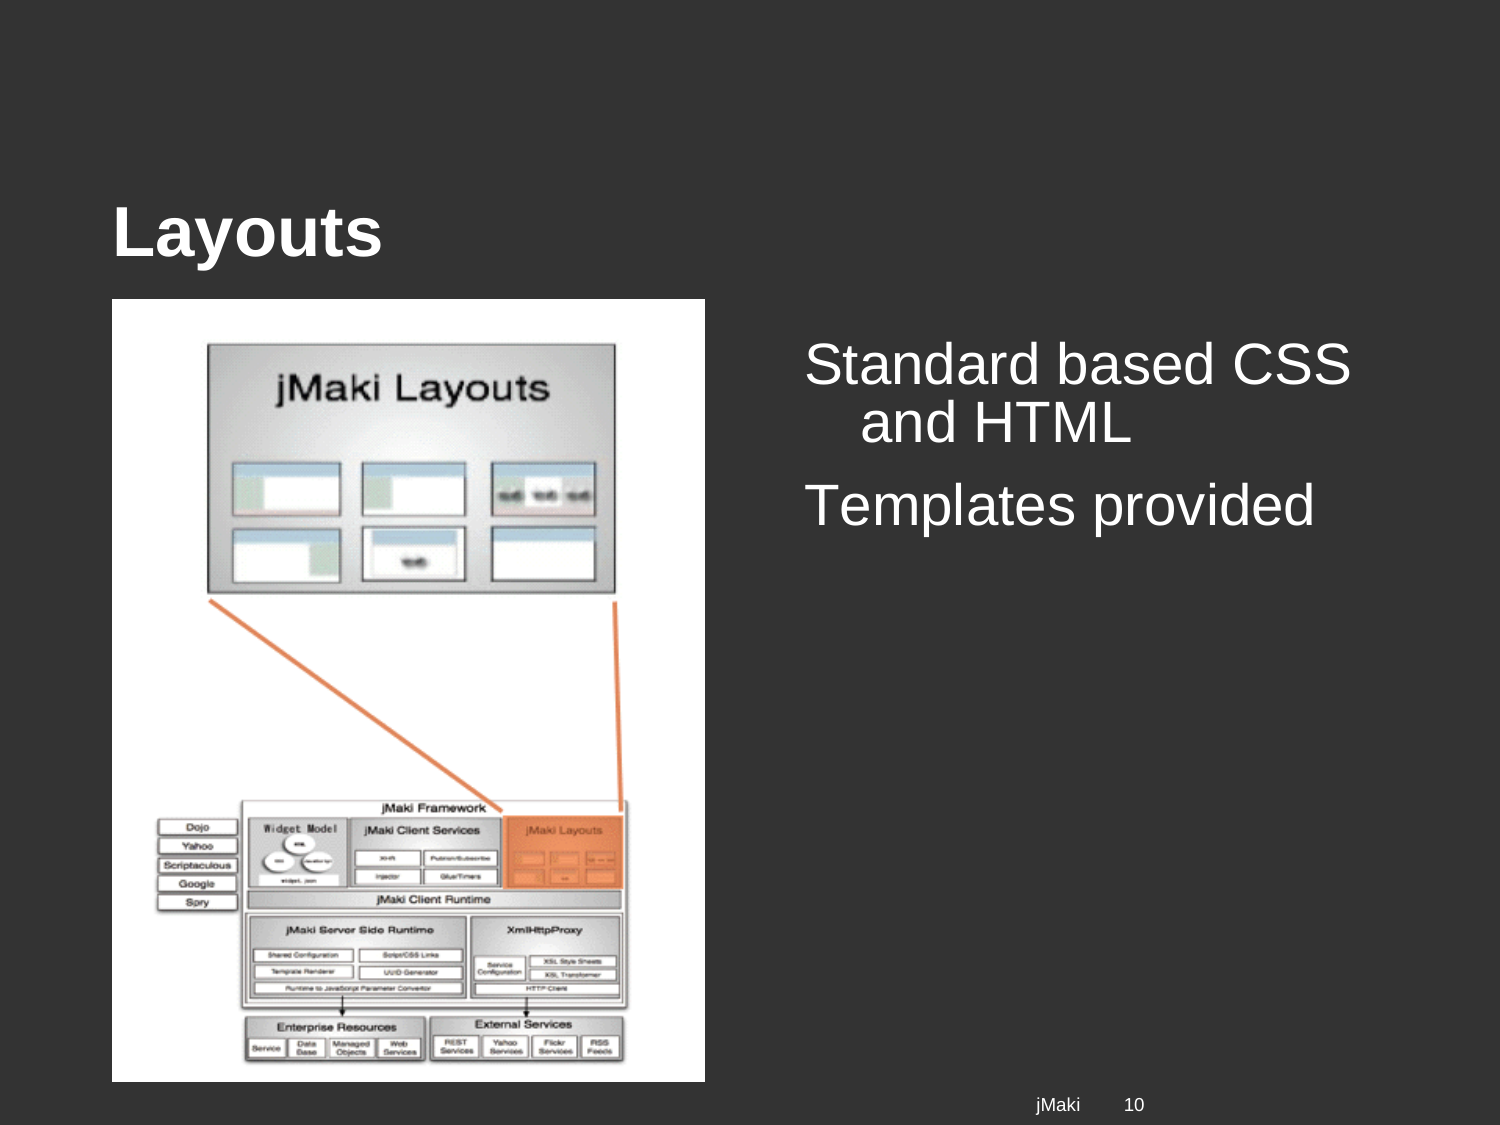

# Layouts
Standard based CSS and HTML
Templates provided